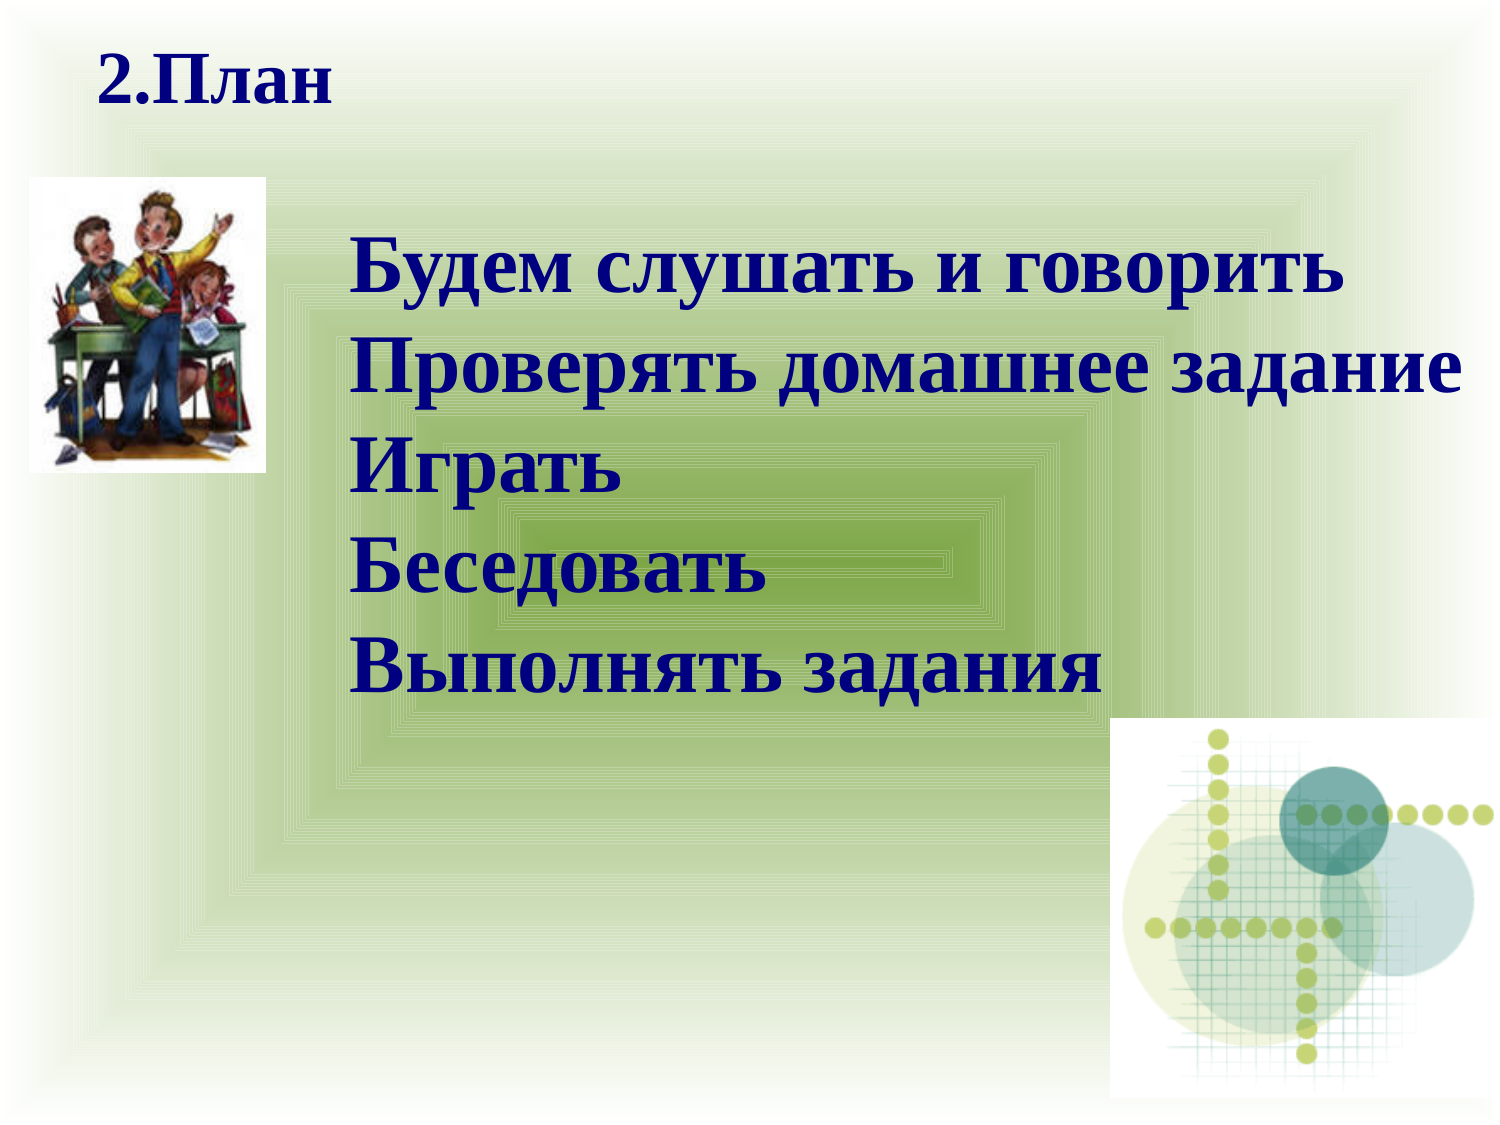

2.План
 Будем слушать и говорить
 Проверять домашнее задание
 Играть
 Беседовать
 Выполнять задания